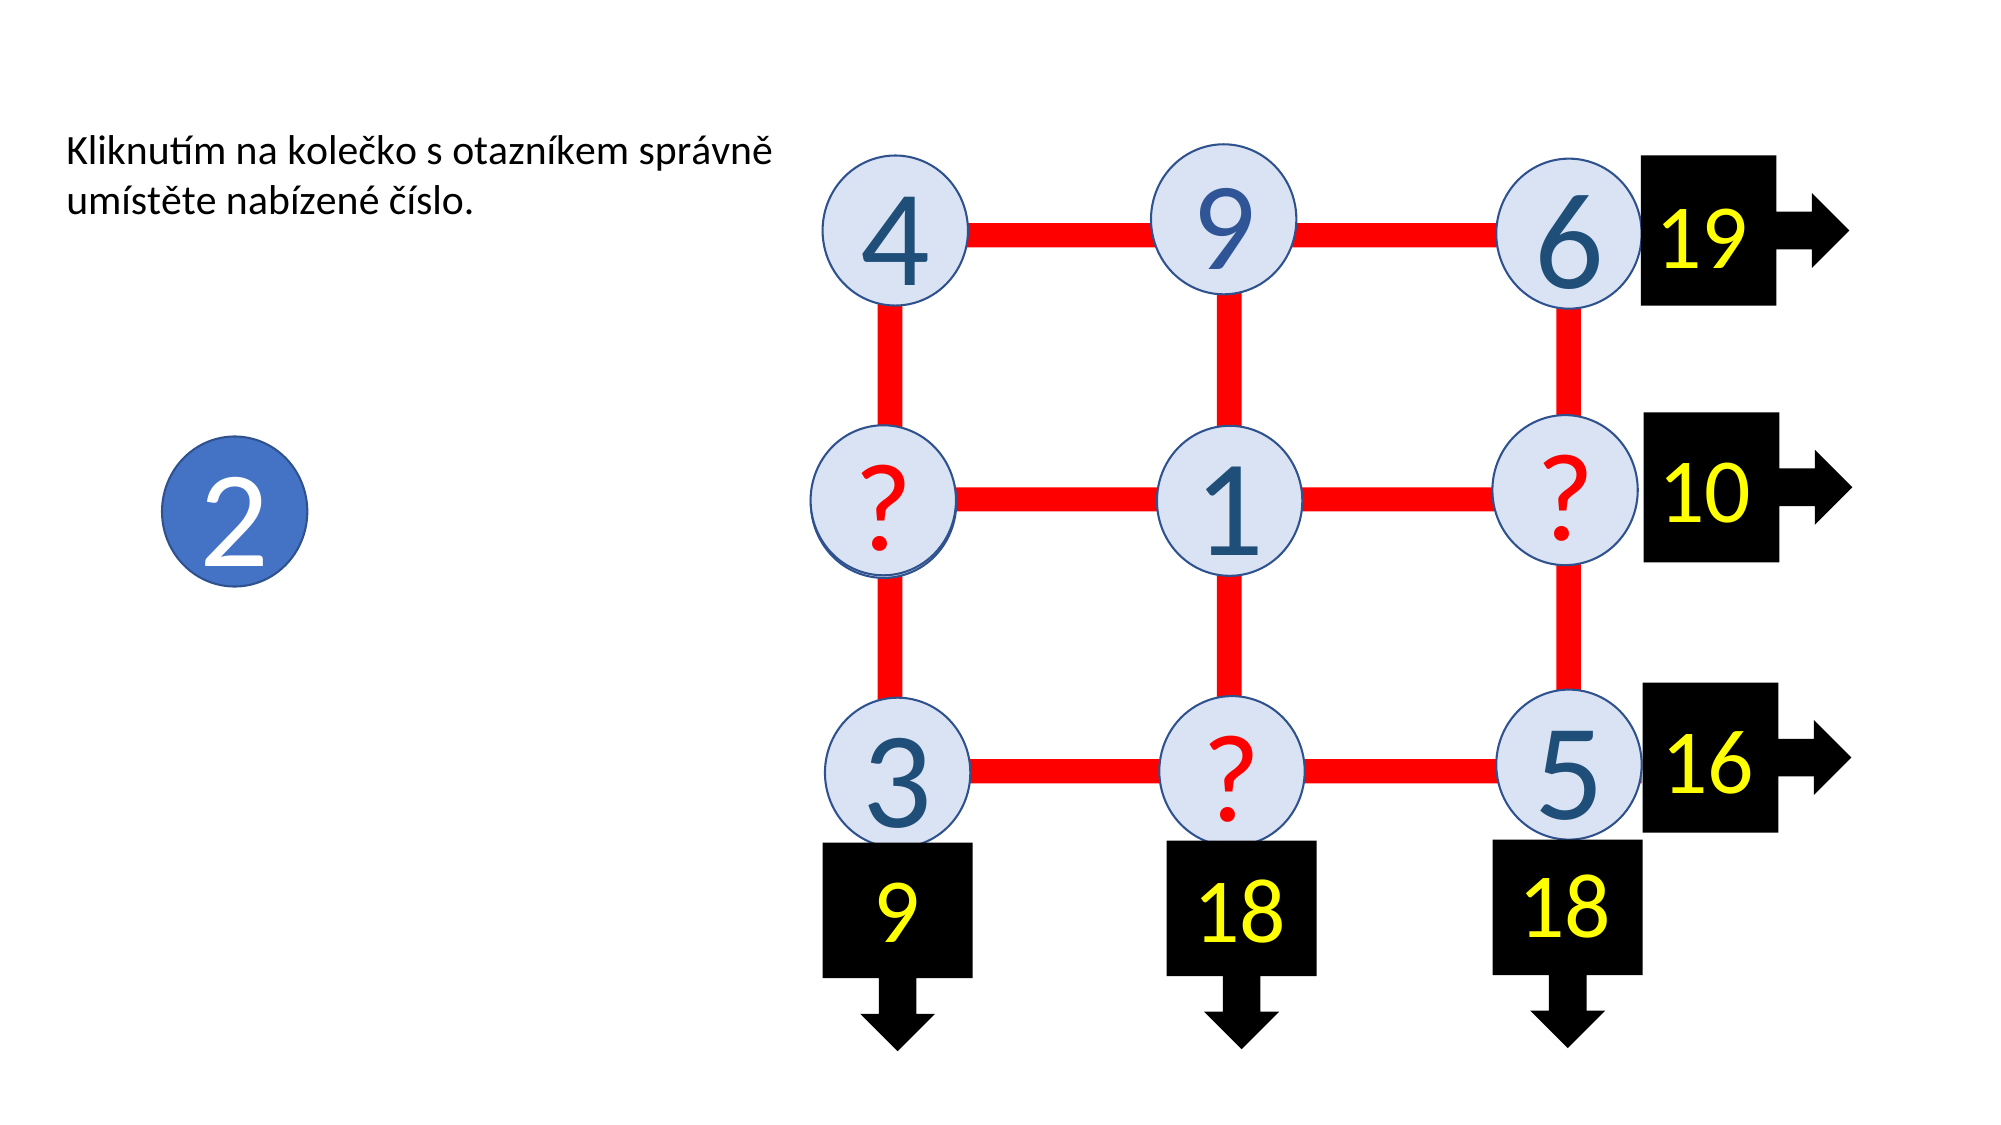

Kliknutím na kolečko s otazníkem správně
umístěte nabízené číslo.
9
4
6
19
?
10
?
1
2
2
5
16
?
3
18
9
18